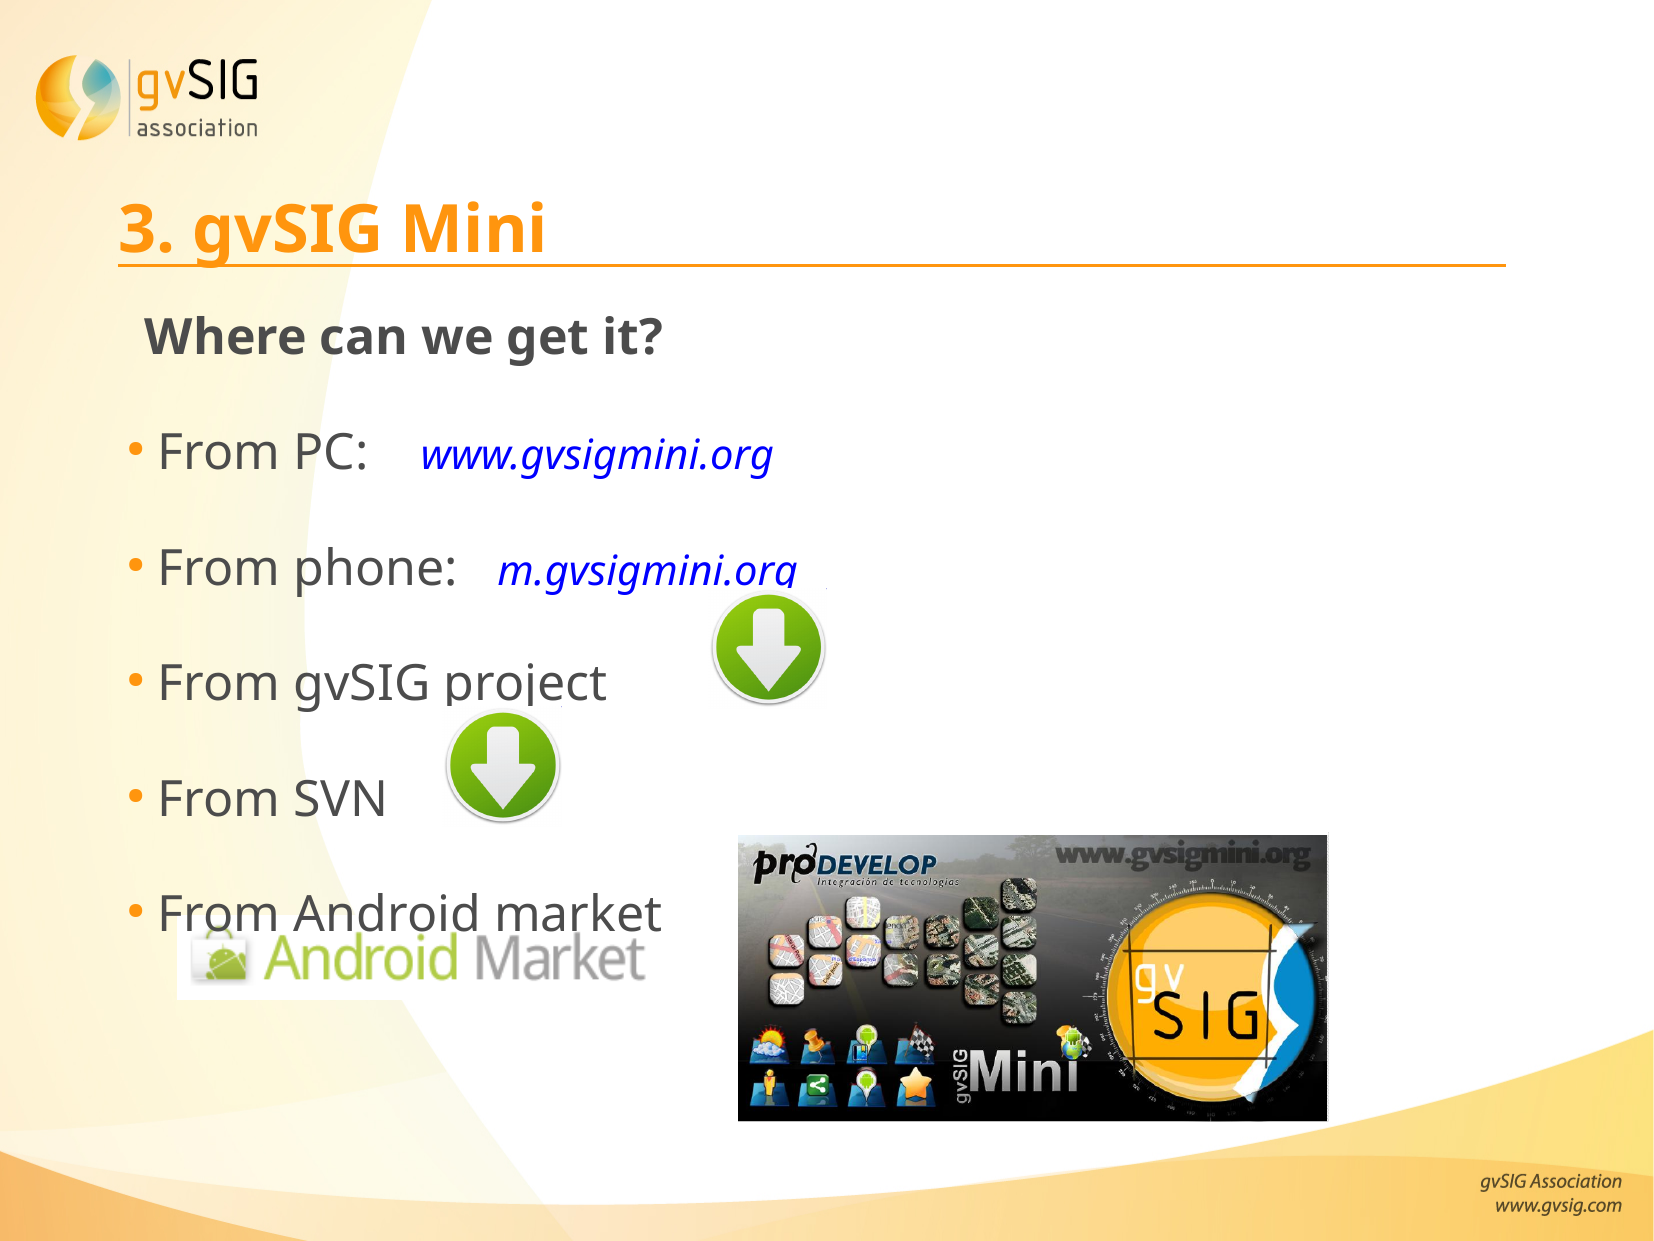

# 3. gvSIG Mini
Where can we get it?
 From PC: www.gvsigmini.org
 From phone: m.gvsigmini.org
 From gvSIG project
 From SVN
 From Android market